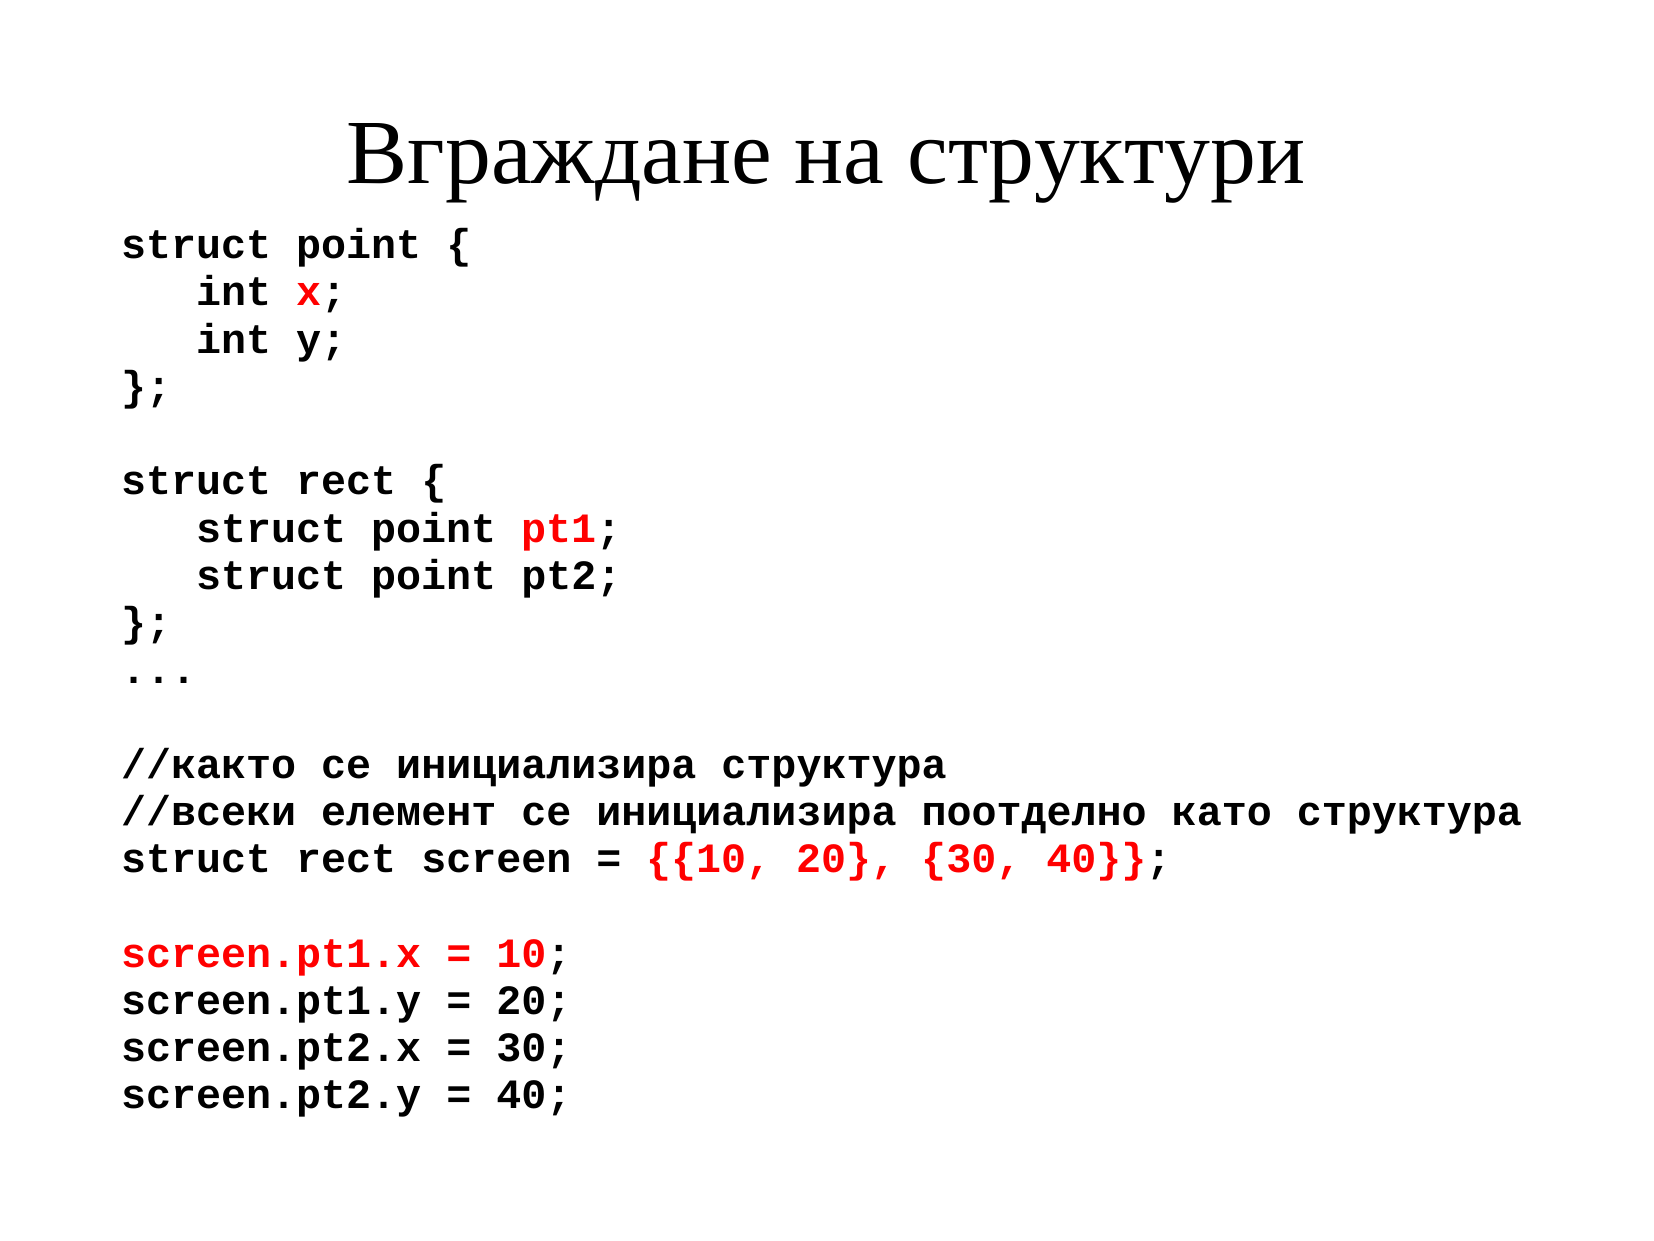

# Вграждане на структури
struct point {
	int x;
	int y;
};
struct rect {
	struct point pt1;
	struct point pt2;
};
...
//както се инициализира структура
//всеки елемент се инициализира поотделно като структура
struct rect screen = {{10, 20}, {30, 40}};
screen.pt1.x = 10;
screen.pt1.y = 20;
screen.pt2.x = 30;
screen.pt2.y = 40;